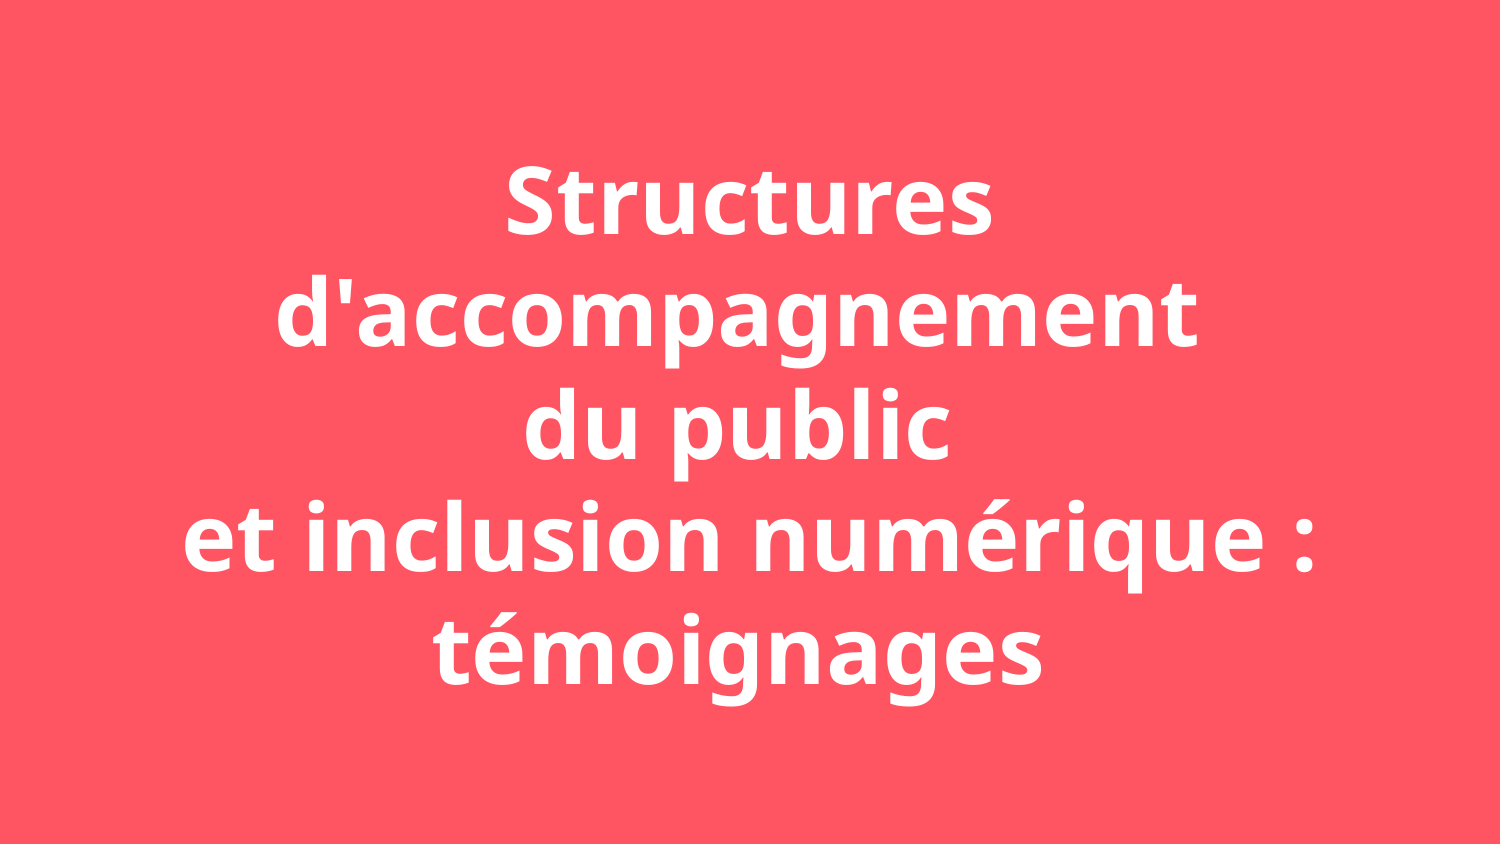

Structures d'accompagnement
du public
et inclusion numérique : témoignages